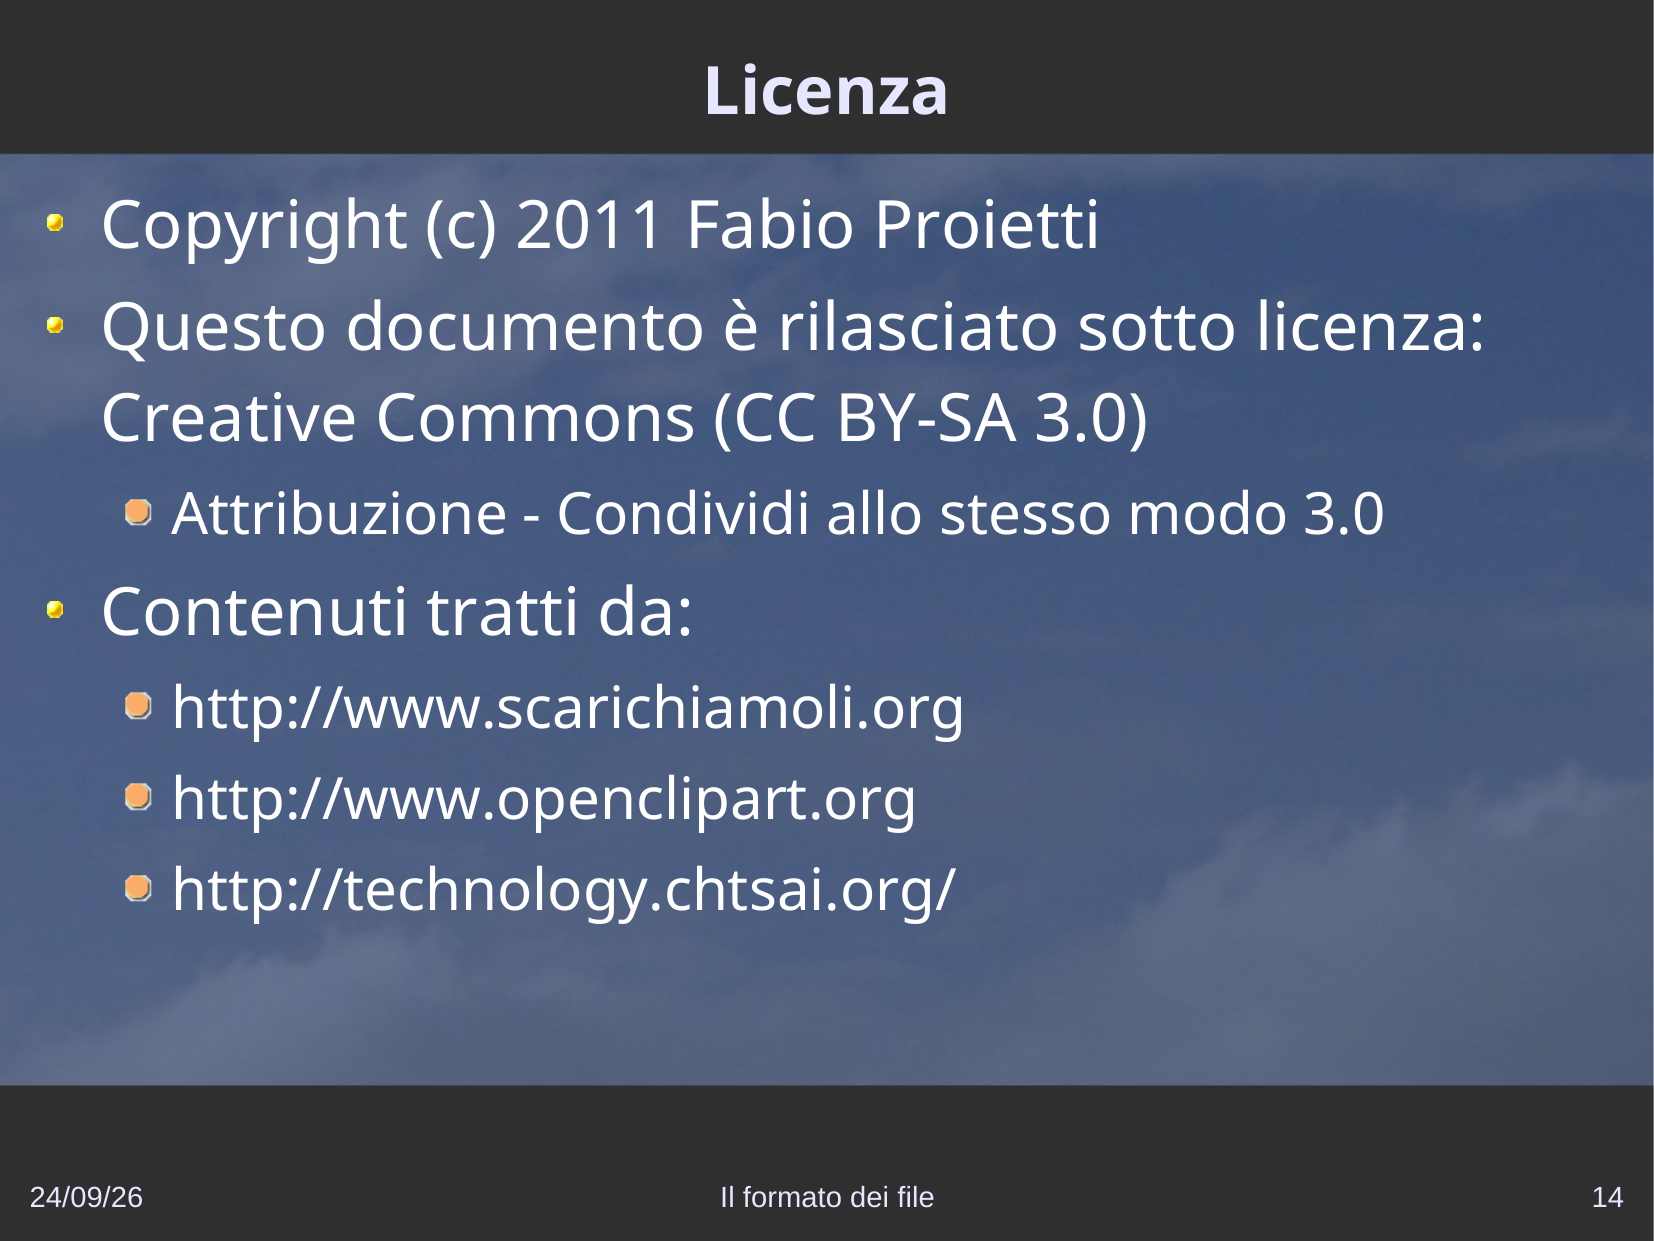

# Licenza
Copyright (c) 2011 Fabio Proietti
Questo documento è rilasciato sotto licenza: Creative Commons (CC BY-SA 3.0)
Attribuzione - Condividi allo stesso modo 3.0
Contenuti tratti da:
http://www.scarichiamoli.org
http://www.openclipart.org
http://technology.chtsai.org/
Il formato dei file
14